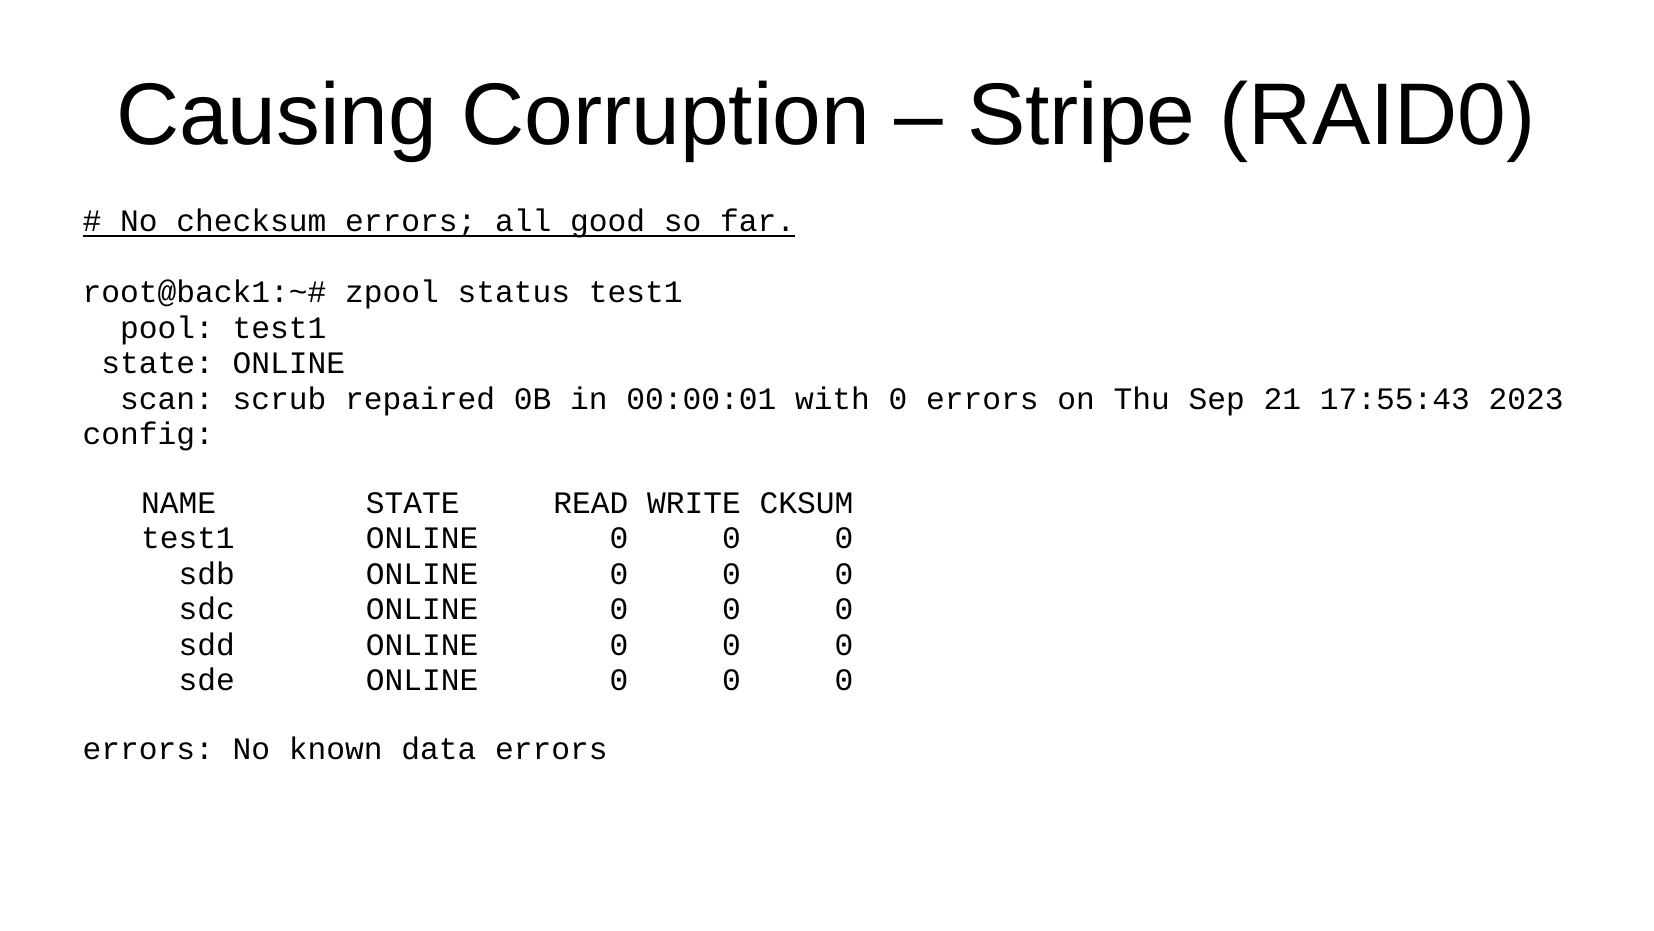

# Causing Corruption – Stripe (RAID0)
# No checksum errors; all good so far.
root@back1:~# zpool status test1
 pool: test1
 state: ONLINE
 scan: scrub repaired 0B in 00:00:01 with 0 errors on Thu Sep 21 17:55:43 2023
config:
	NAME STATE READ WRITE CKSUM
	test1 ONLINE 0 0 0
	 sdb ONLINE 0 0 0
	 sdc ONLINE 0 0 0
	 sdd ONLINE 0 0 0
	 sde ONLINE 0 0 0
errors: No known data errors